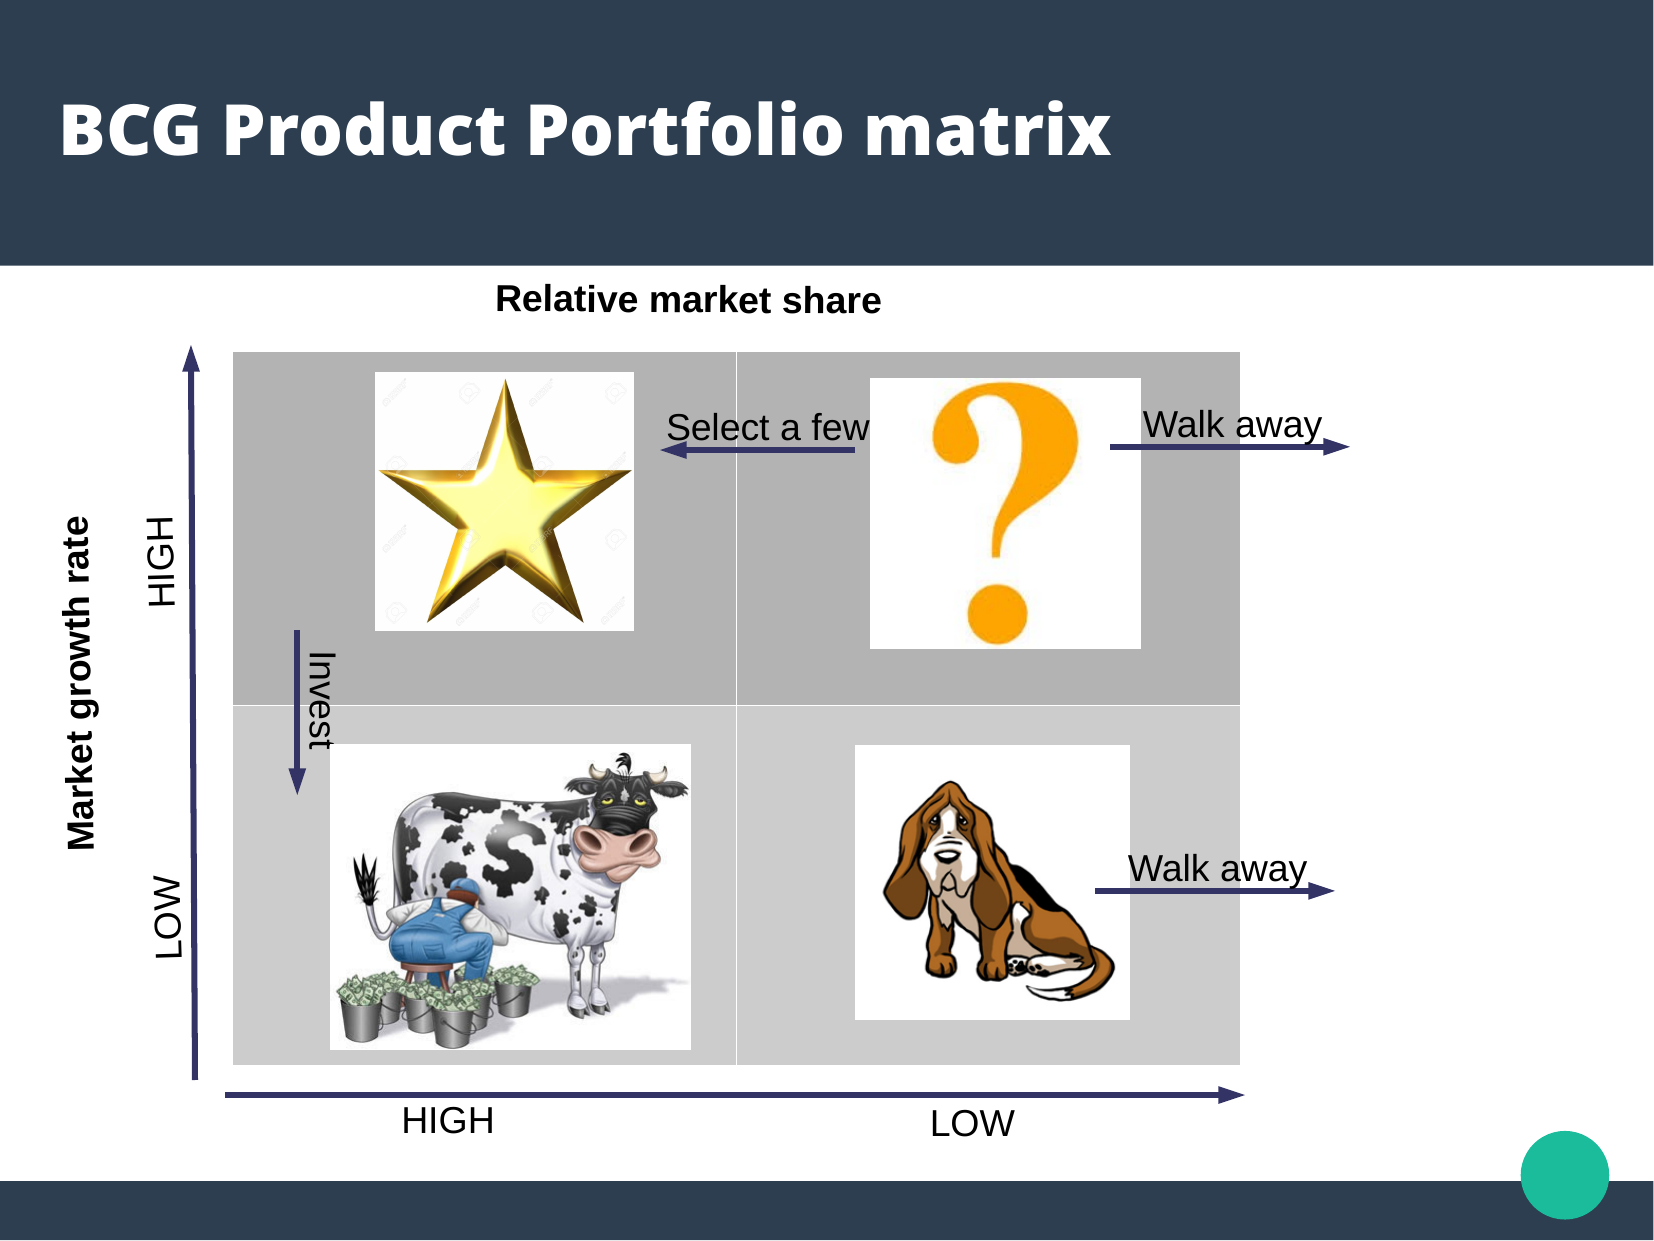

# BCG Product Portfolio matrix
Relative market share
| | |
| --- | --- |
| | |
Walk away
Select a few
HIGH
Market growth rate
Invest
LOW
Walk away
HIGH
LOW